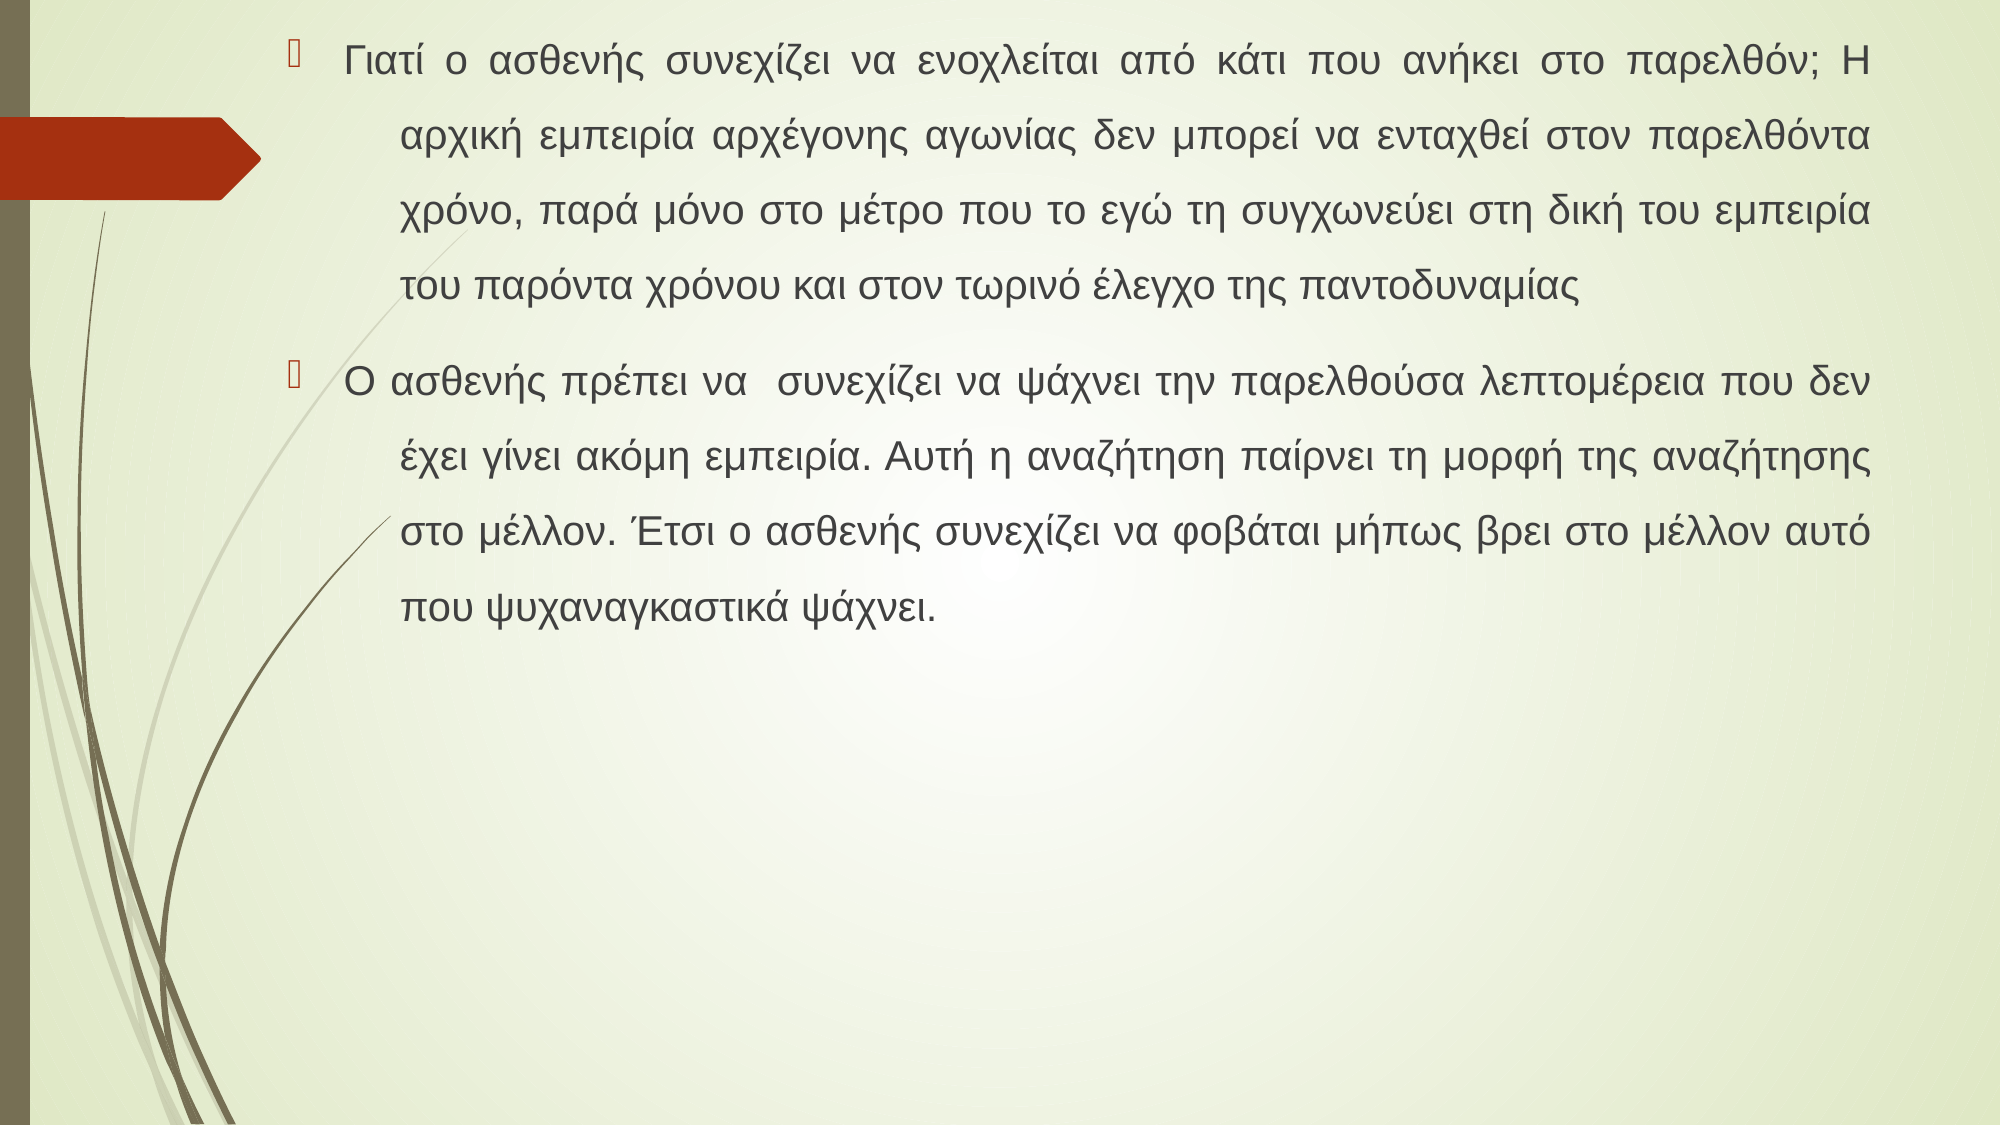

# Γιατί ο ασθενής συνεχίζει να ενοχλείται από κάτι που ανήκει στο παρελθόν; Η αρχική εμπειρία αρχέγονης αγωνίας δεν μπορεί να ενταχθεί στον παρελθόντα χρόνο, παρά μόνο στο μέτρο που το εγώ τη συγχωνεύει στη δική του εμπειρία του παρόντα χρόνου και στον τωρινό έλεγχο της παντοδυναμίας
Ο ασθενής πρέπει να συνεχίζει να ψάχνει την παρελθούσα λεπτομέρεια που δεν έχει γίνει ακόμη εμπειρία. Αυτή η αναζήτηση παίρνει τη μορφή της αναζήτησης στο μέλλον. Έτσι ο ασθενής συνεχίζει να φοβάται μήπως βρει στο μέλλον αυτό που ψυχαναγκαστικά ψάχνει.